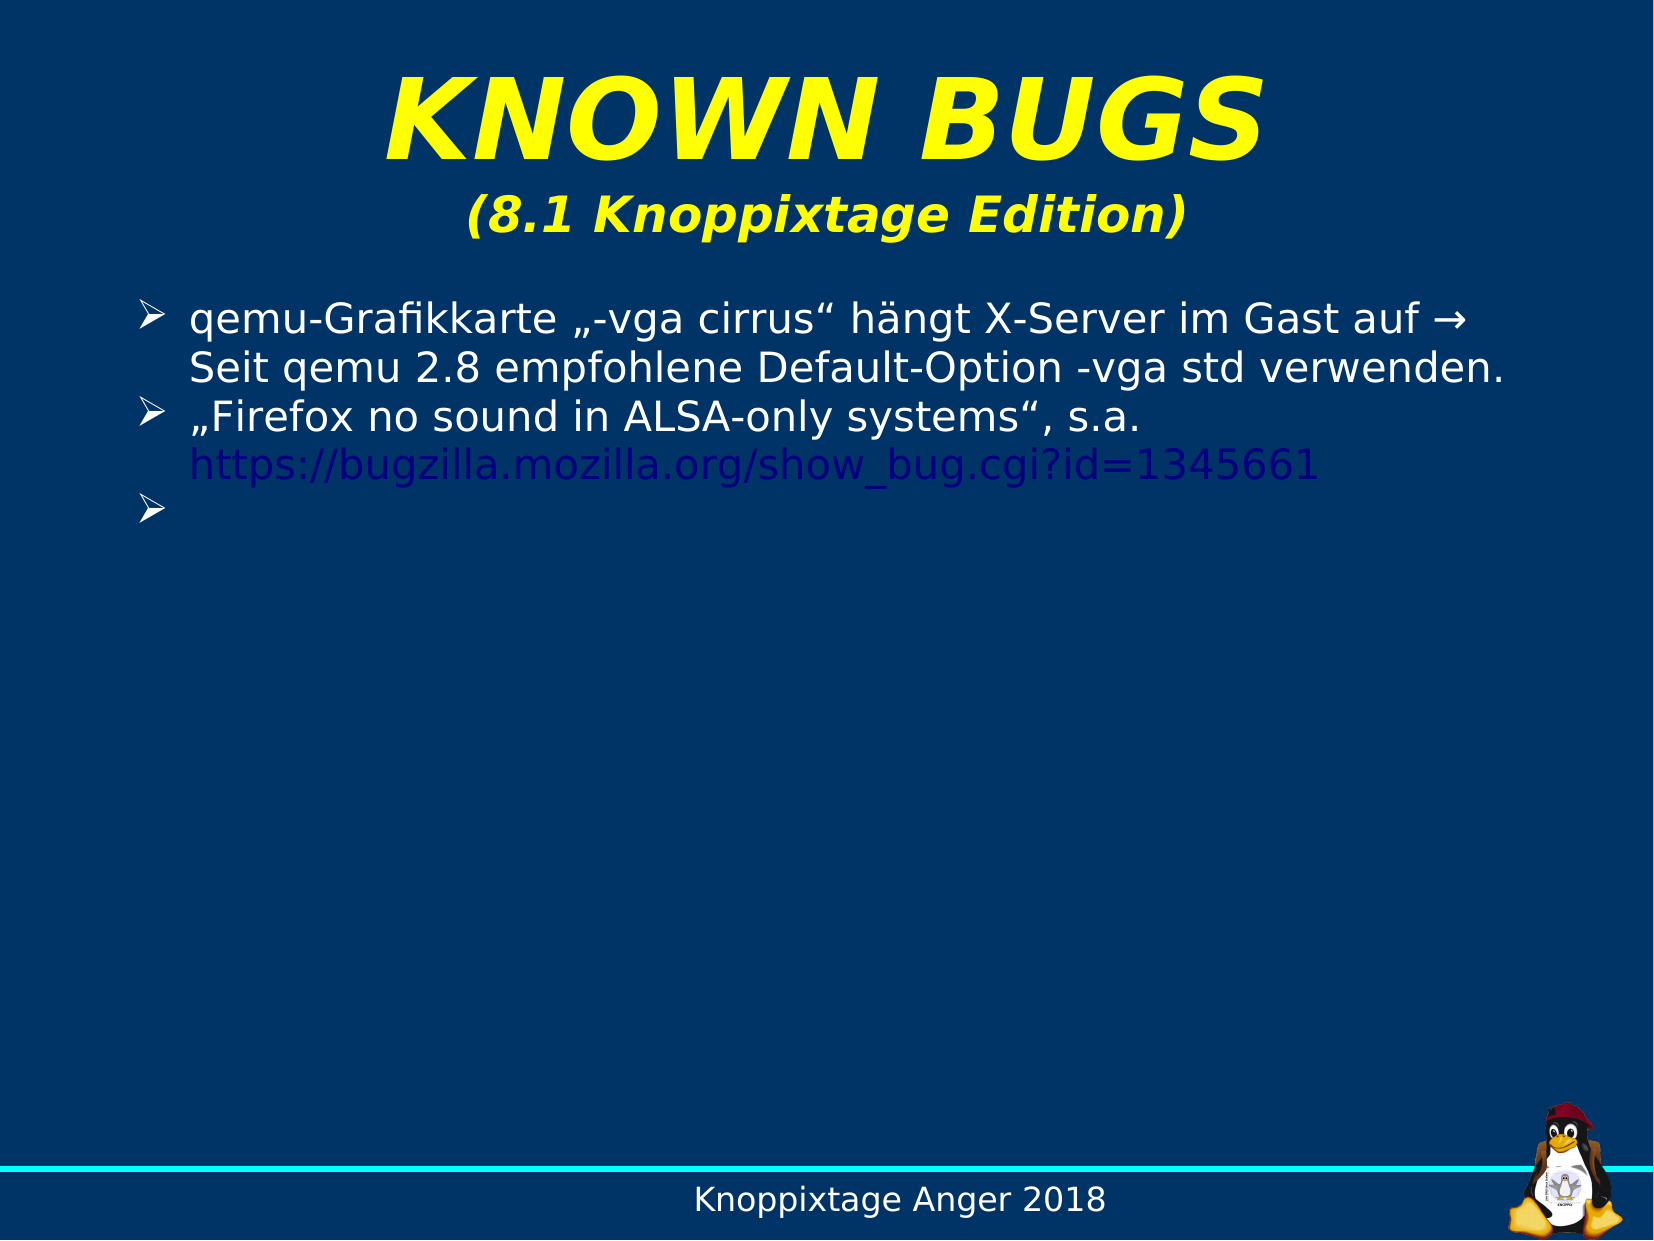

# KNOWN BUGS (8.1 Knoppixtage Edition)
qemu-Grafikkarte „-vga cirrus“ hängt X-Server im Gast auf → Seit qemu 2.8 empfohlene Default-Option -vga std verwenden.
„Firefox no sound in ALSA-only systems“, s.a. https://bugzilla.mozilla.org/show_bug.cgi?id=1345661